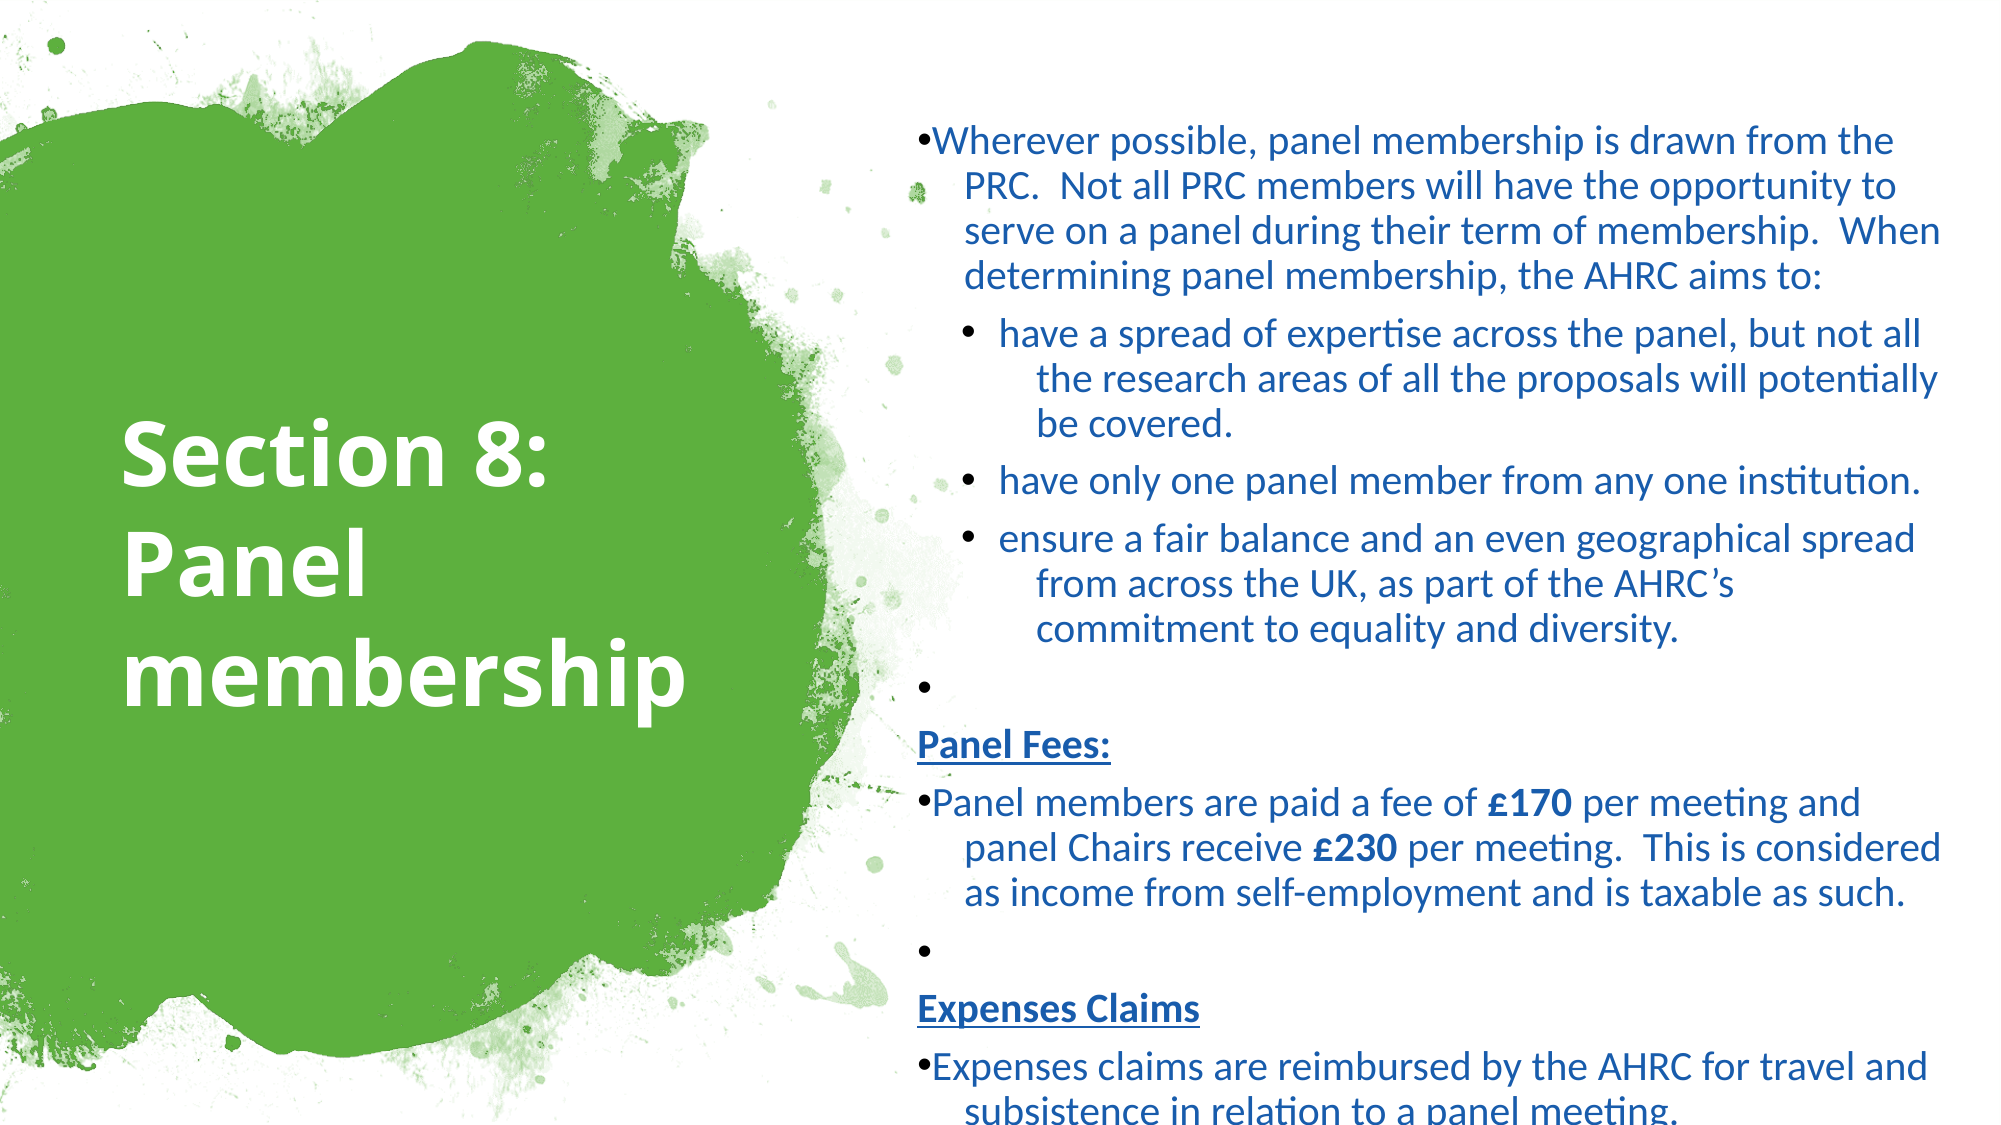

Wherever possible, panel membership is drawn from the PRC. Not all PRC members will have the opportunity to serve on a panel during their term of membership. When determining panel membership, the AHRC aims to:
have a spread of expertise across the panel, but not all the research areas of all the proposals will potentially be covered.
have only one panel member from any one institution.
ensure a fair balance and an even geographical spread from across the UK, as part of the AHRC’s commitment to equality and diversity.
Panel Fees:
Panel members are paid a fee of £170 per meeting and panel Chairs receive £230 per meeting. This is considered as income from self-employment and is taxable as such.
Expenses Claims
Expenses claims are reimbursed by the AHRC for travel and subsistence in relation to a panel meeting.
Section 8: Panel membership